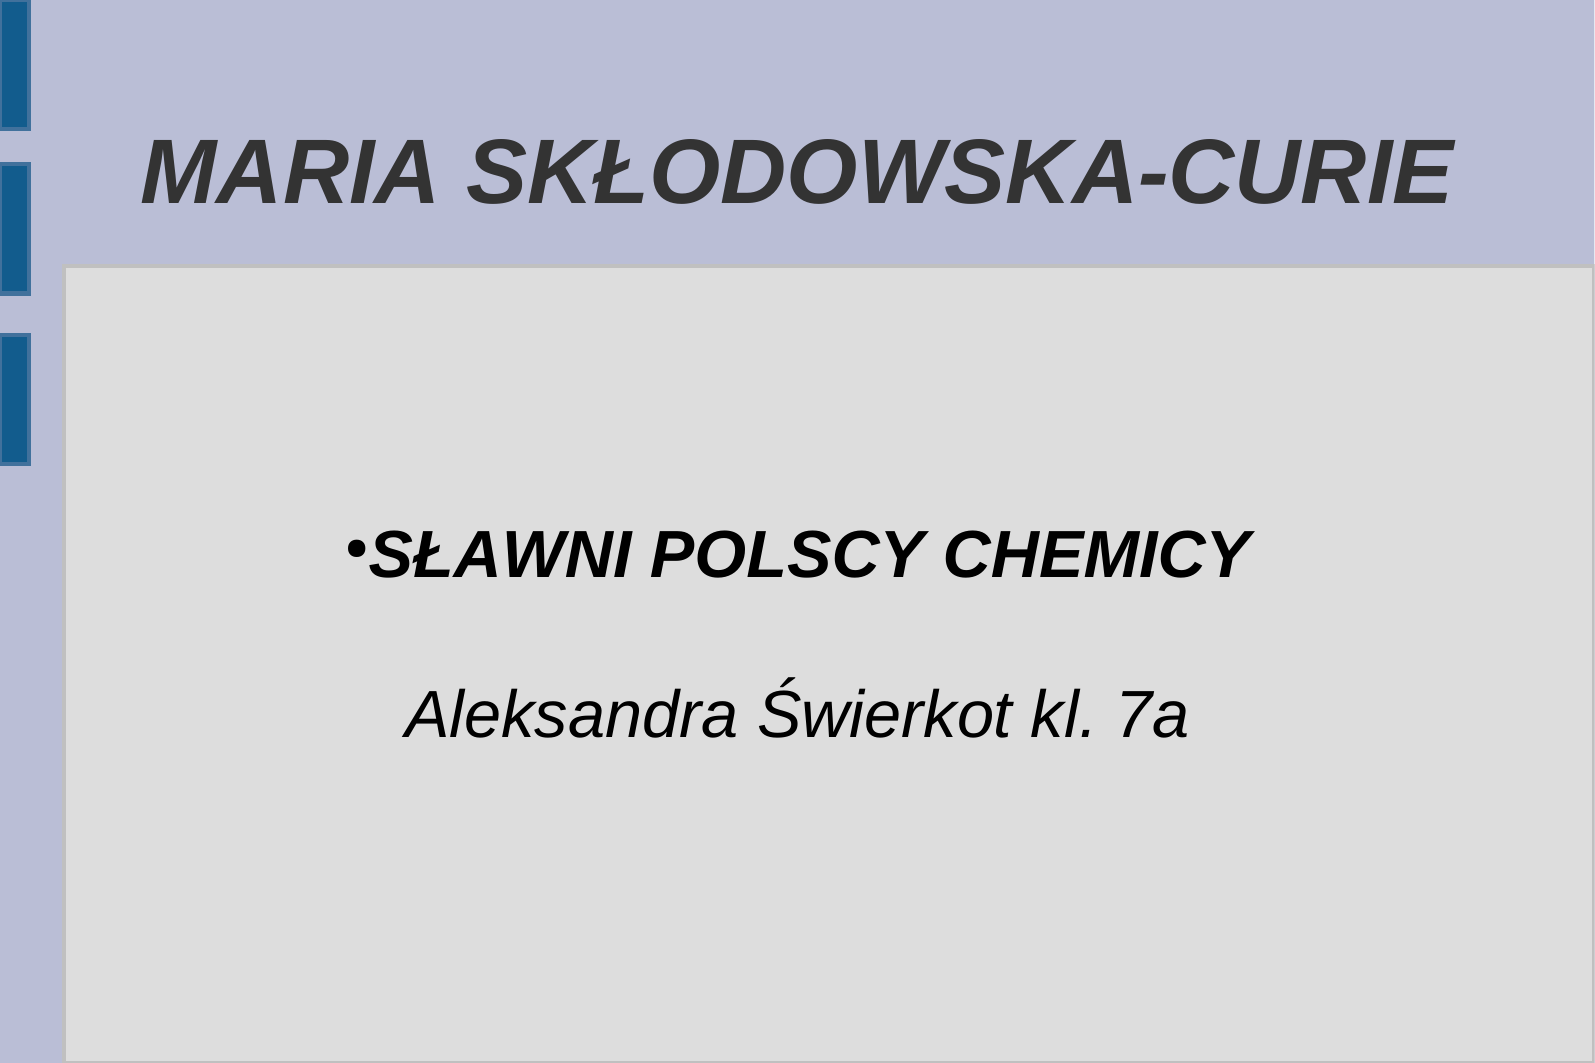

# MARIA SKŁODOWSKA-CURIE
SŁAWNI POLSCY CHEMICY
Aleksandra Świerkot kl. 7a